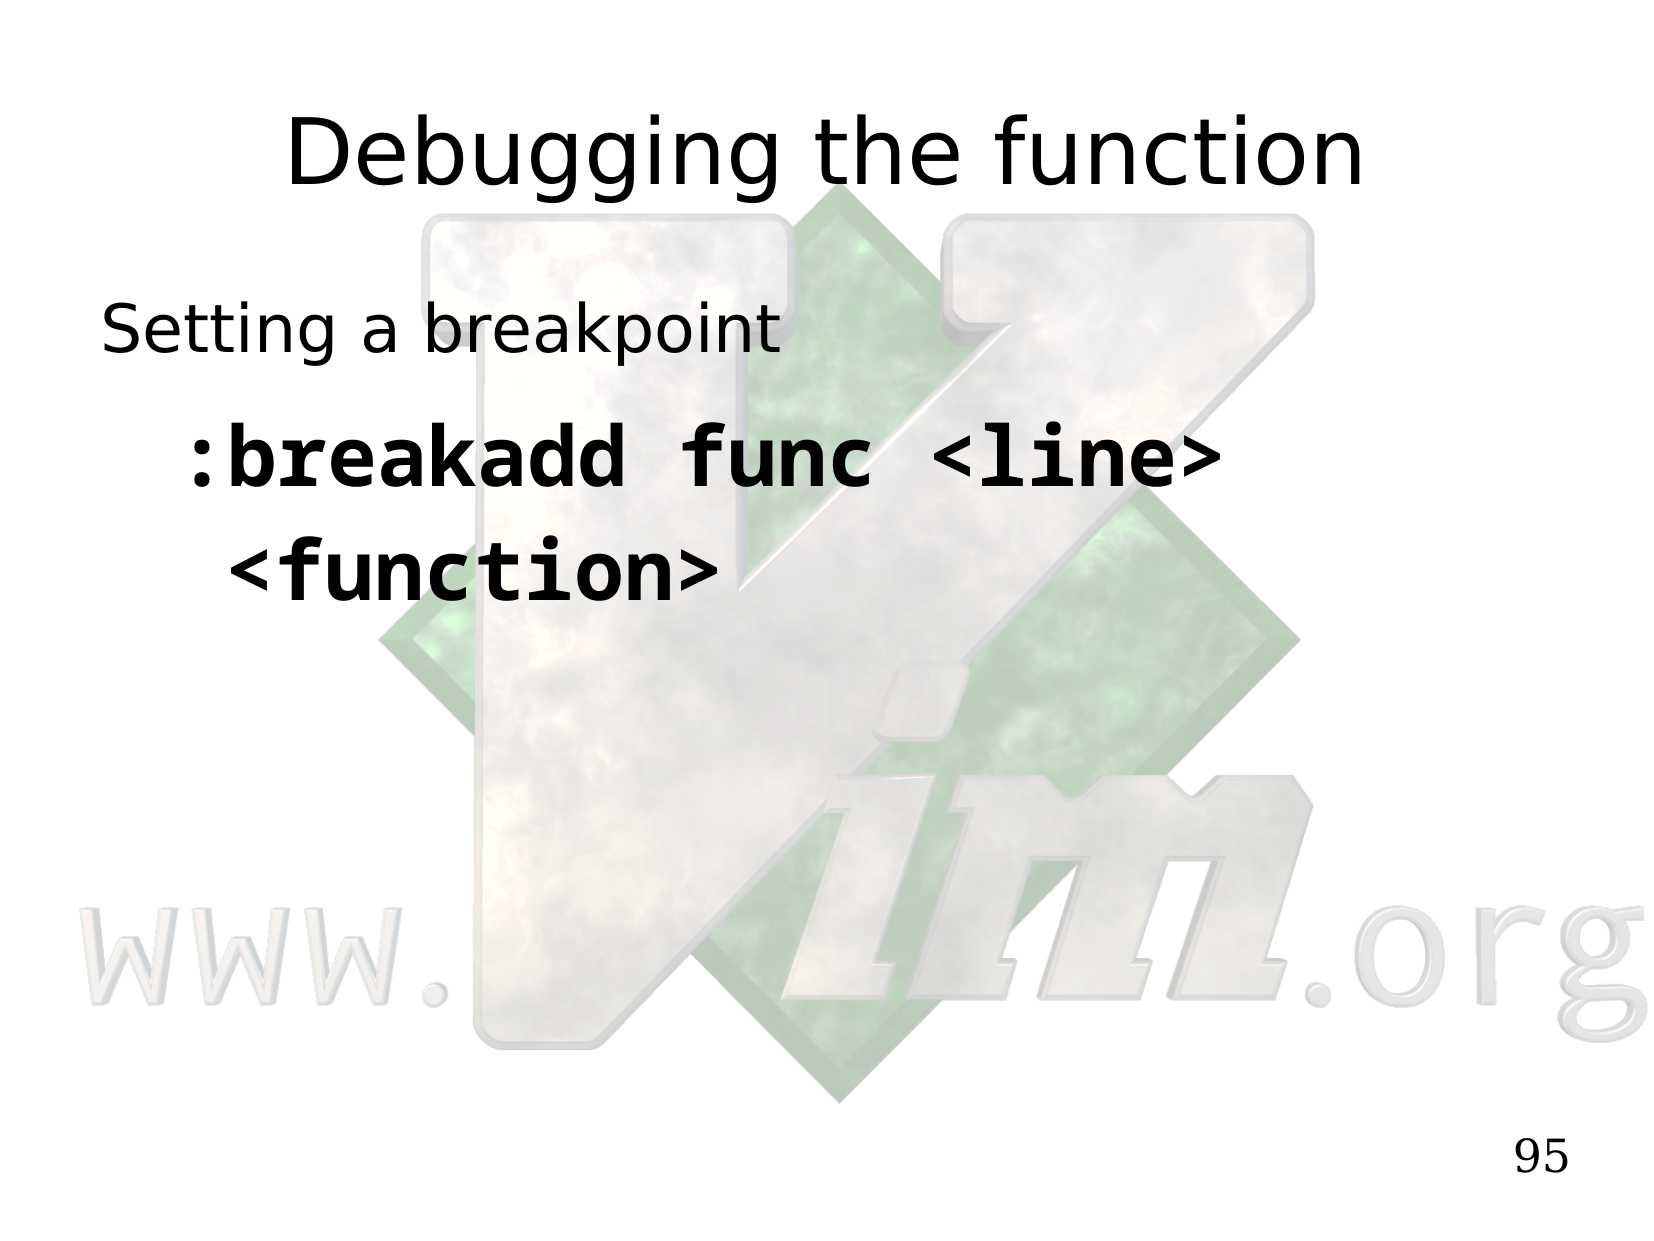

# Debugging the function
Setting a breakpoint
:breakadd func <line> <function>
95